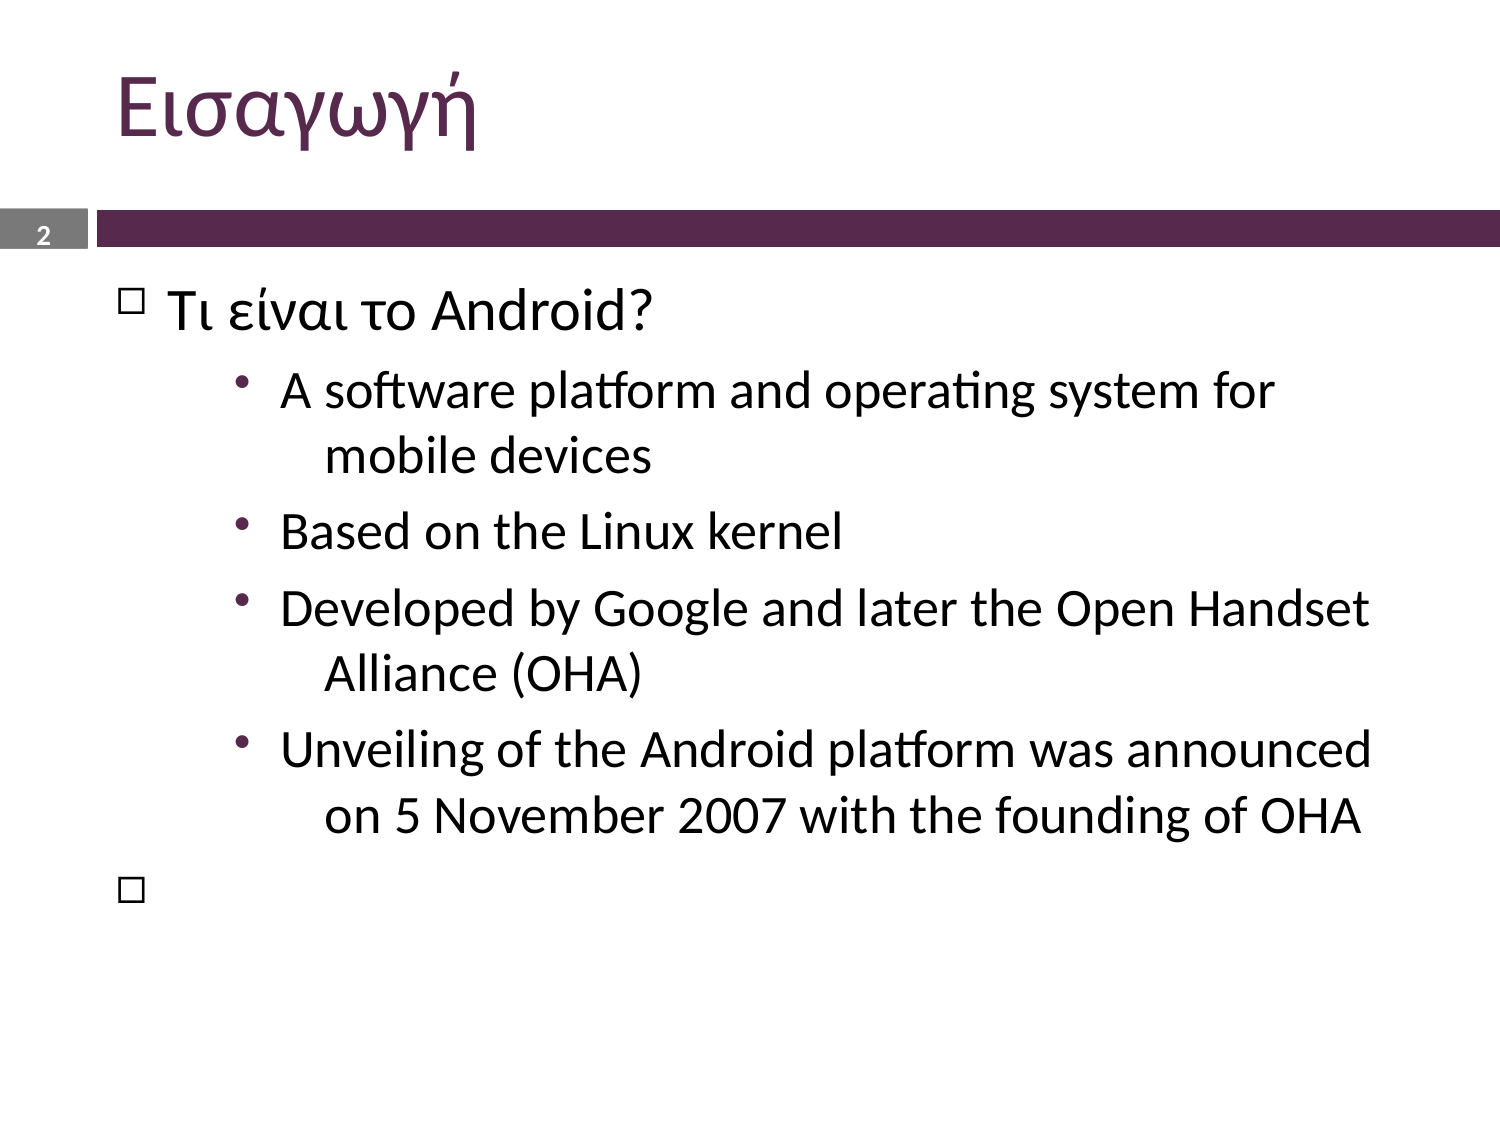

# Εισαγωγή
Τι είναι το Android?
A software platform and operating system for mobile devices
Based on the Linux kernel
Developed by Google and later the Open Handset Alliance (OHA)
Unveiling of the Android platform was announced on 5 November 2007 with the founding of OHA